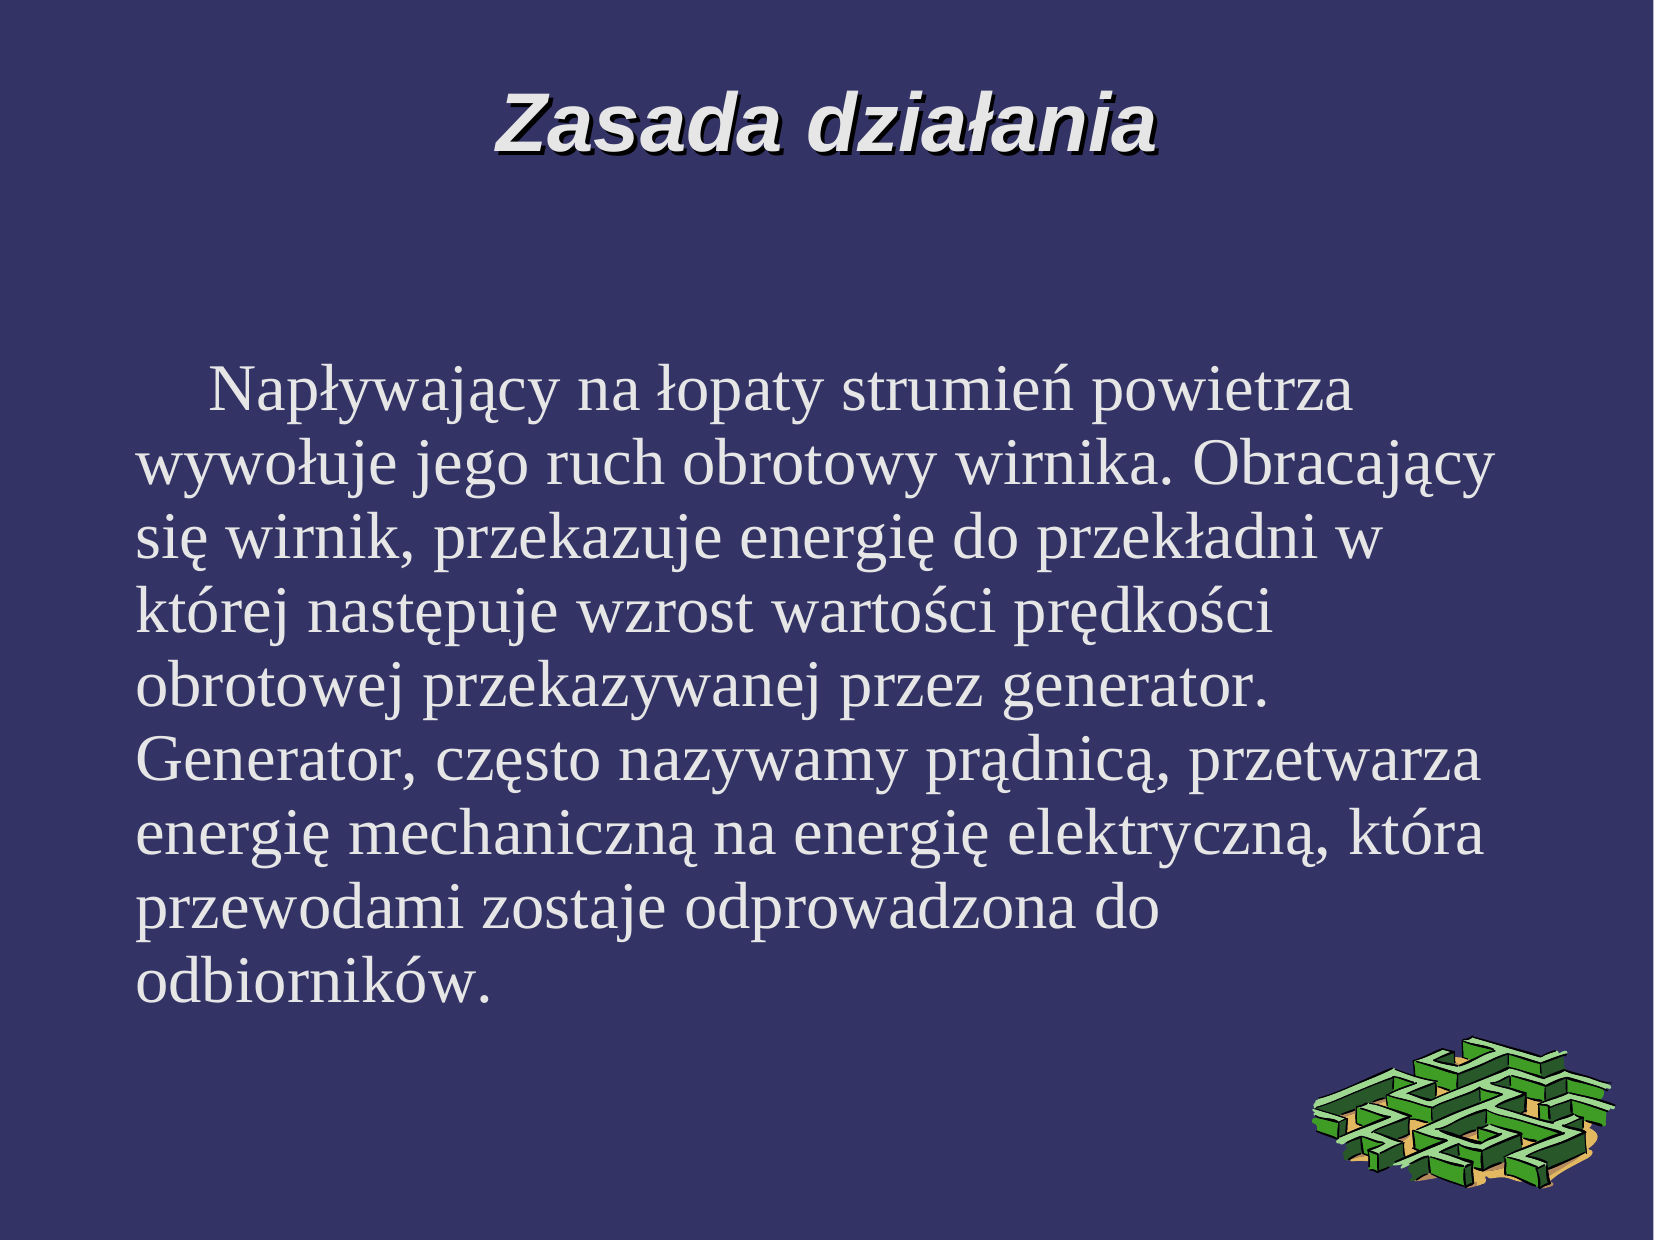

# Zasada działania
Napływający na łopaty strumień powietrza wywołuje jego ruch obrotowy wirnika. Obracający się wirnik, przekazuje energię do przekładni w której następuje wzrost wartości prędkości obrotowej przekazywanej przez generator. Generator, często nazywamy prądnicą, przetwarza energię mechaniczną na energię elektryczną, która przewodami zostaje odprowadzona do odbiorników.